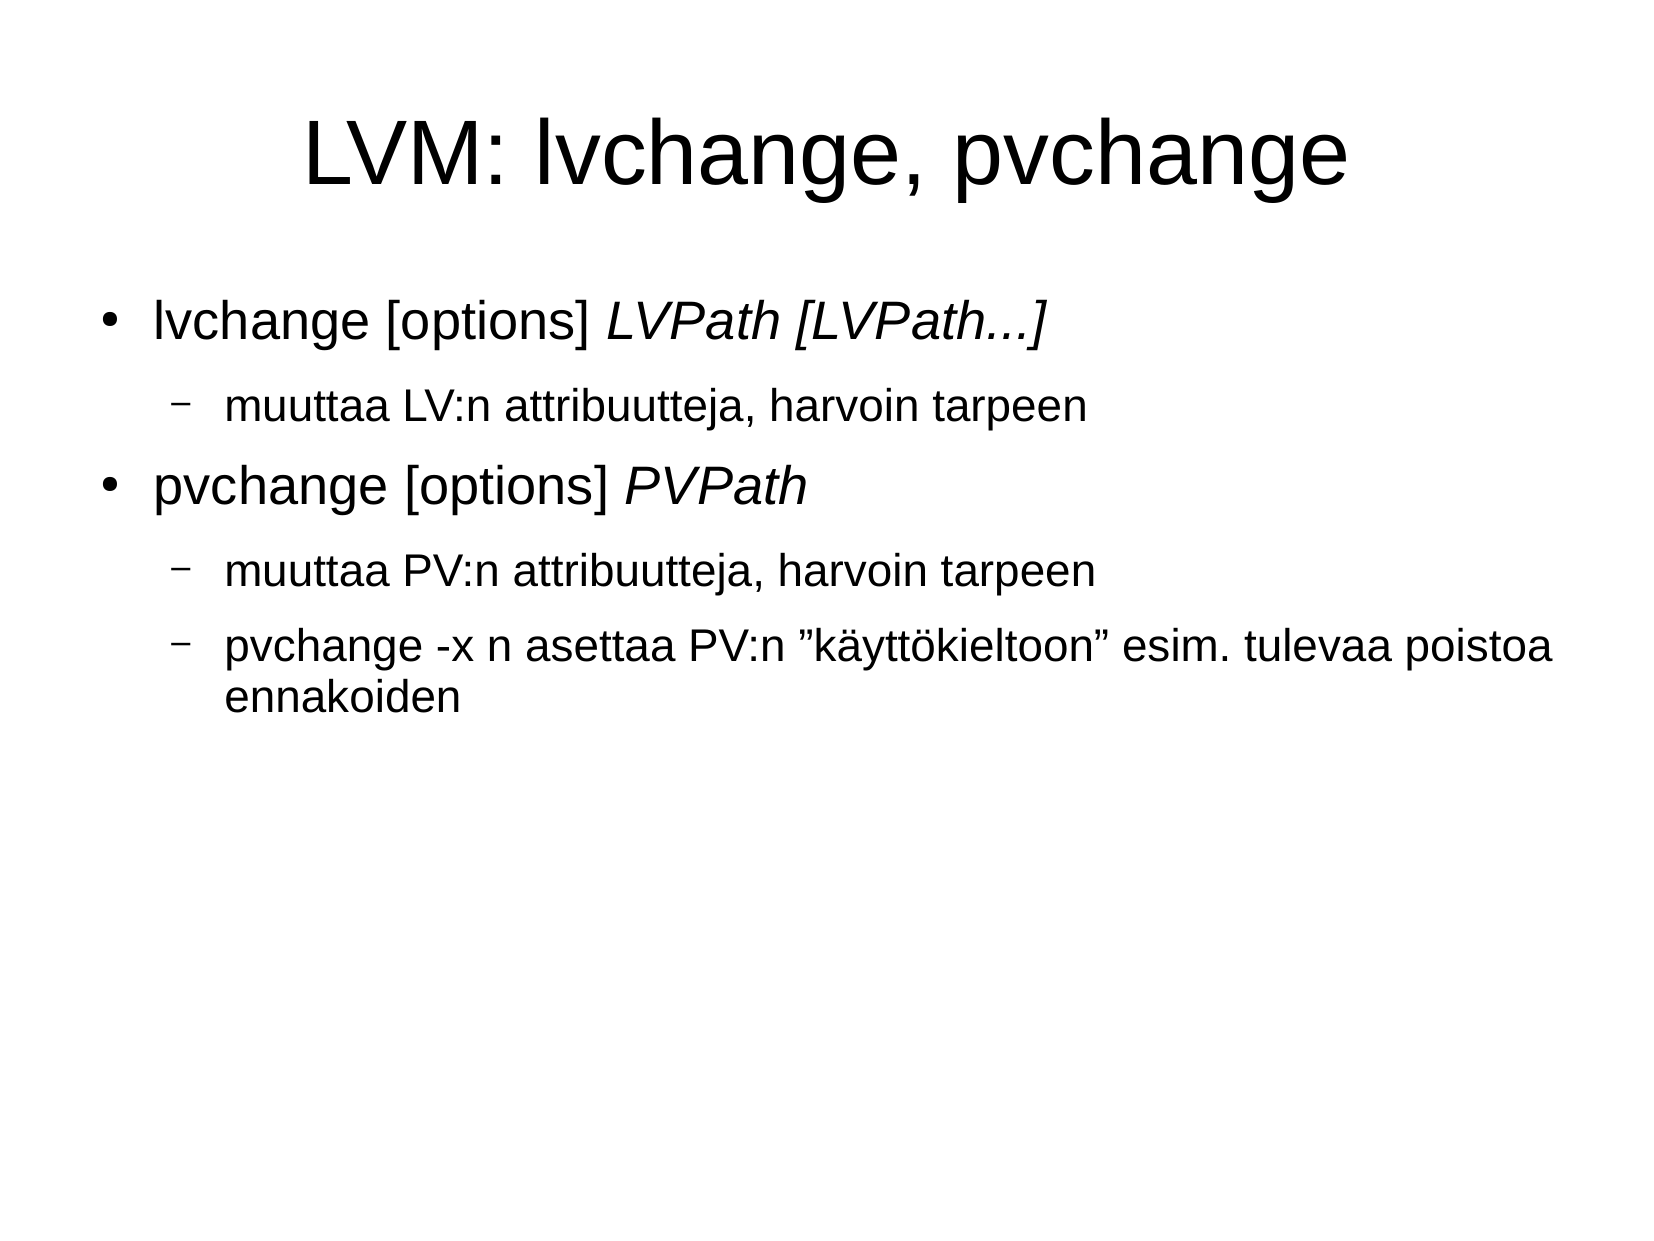

# LVM: lvchange, pvchange
lvchange [options] LVPath [LVPath...]
muuttaa LV:n attribuutteja, harvoin tarpeen
pvchange [options] PVPath
muuttaa PV:n attribuutteja, harvoin tarpeen
pvchange -x n asettaa PV:n ”käyttökieltoon” esim. tulevaa poistoa ennakoiden